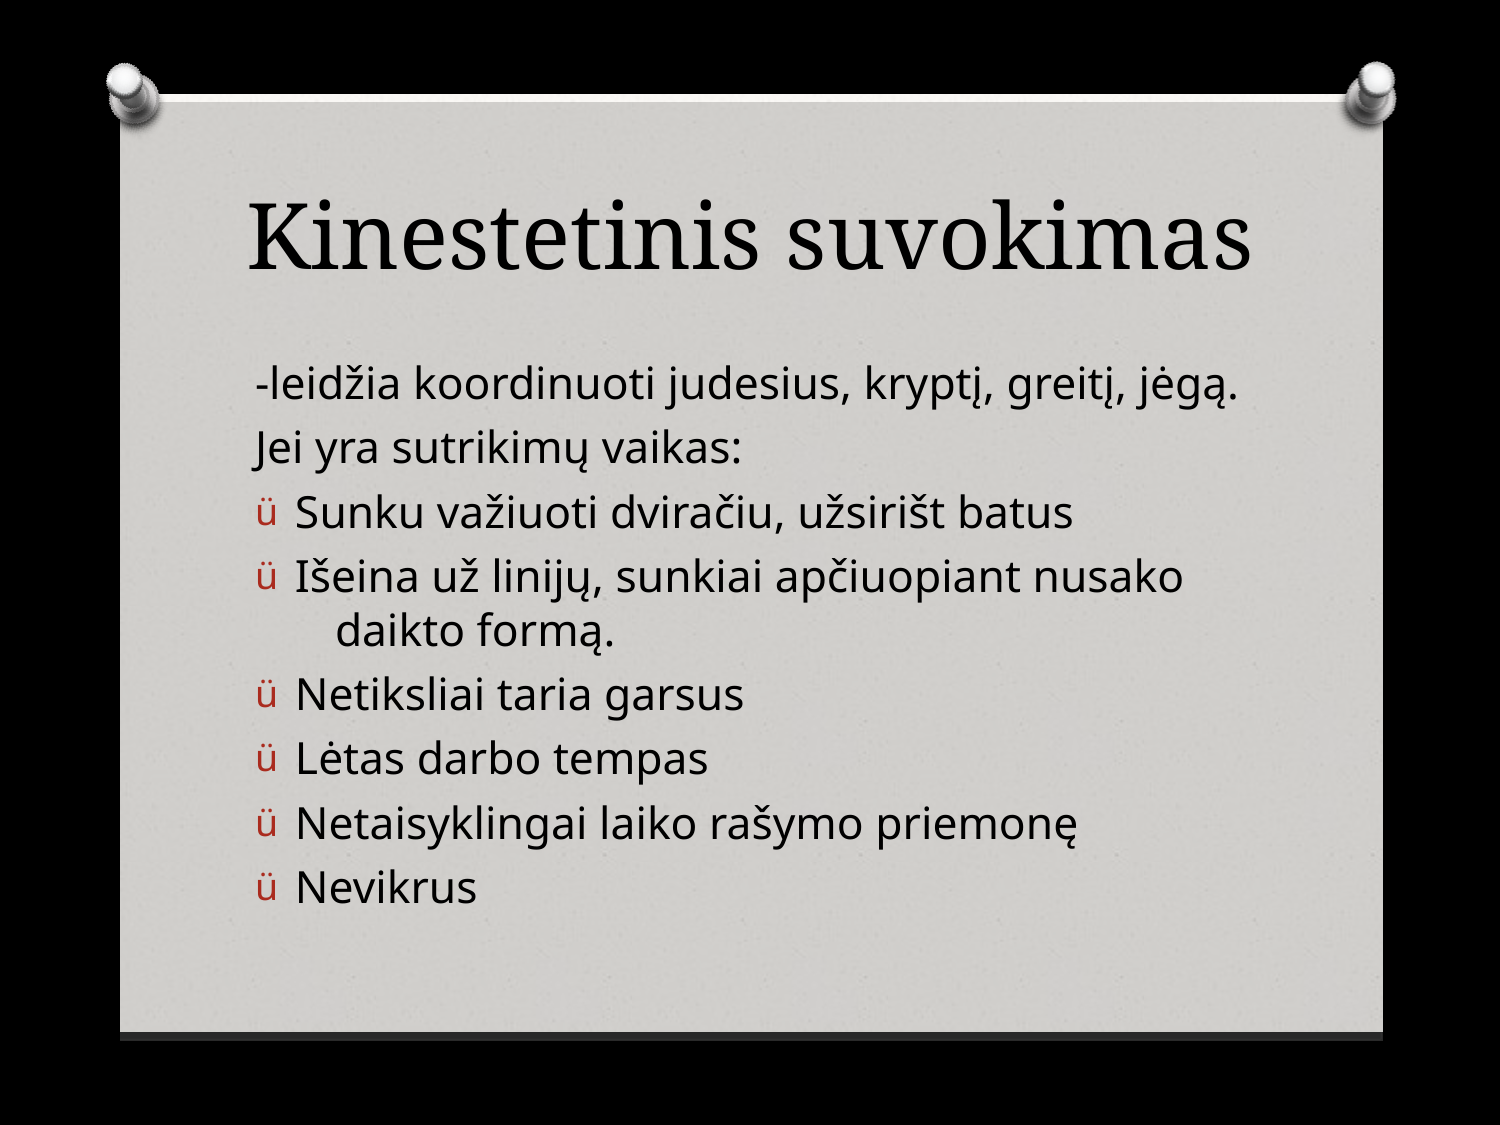

# Kinestetinis suvokimas
-leidžia koordinuoti judesius, kryptį, greitį, jėgą.
Jei yra sutrikimų vaikas:
Sunku važiuoti dviračiu, užsirišt batus
Išeina už linijų, sunkiai apčiuopiant nusako daikto formą.
Netiksliai taria garsus
Lėtas darbo tempas
Netaisyklingai laiko rašymo priemonę
Nevikrus